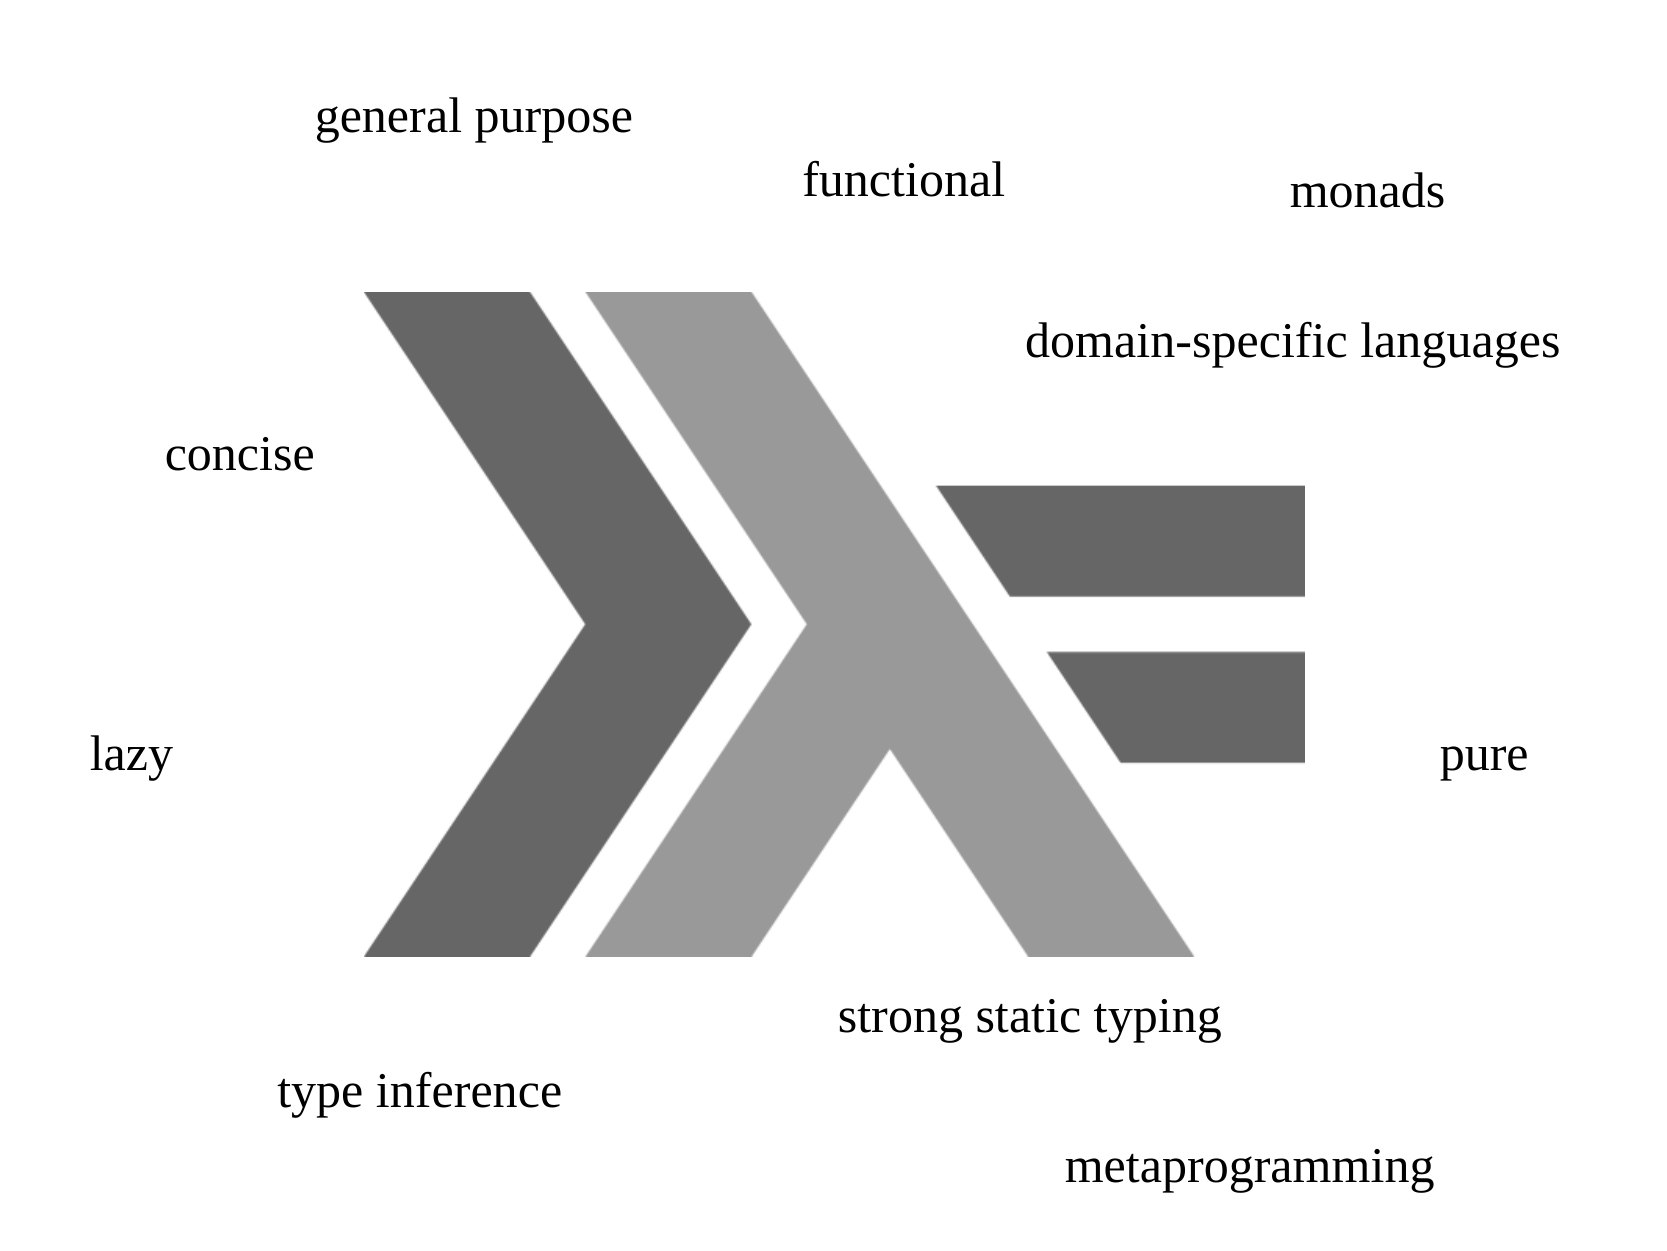

general purpose
functional
monads
domain-specific languages
concise
lazy
pure
strong static typing
type inference
metaprogramming